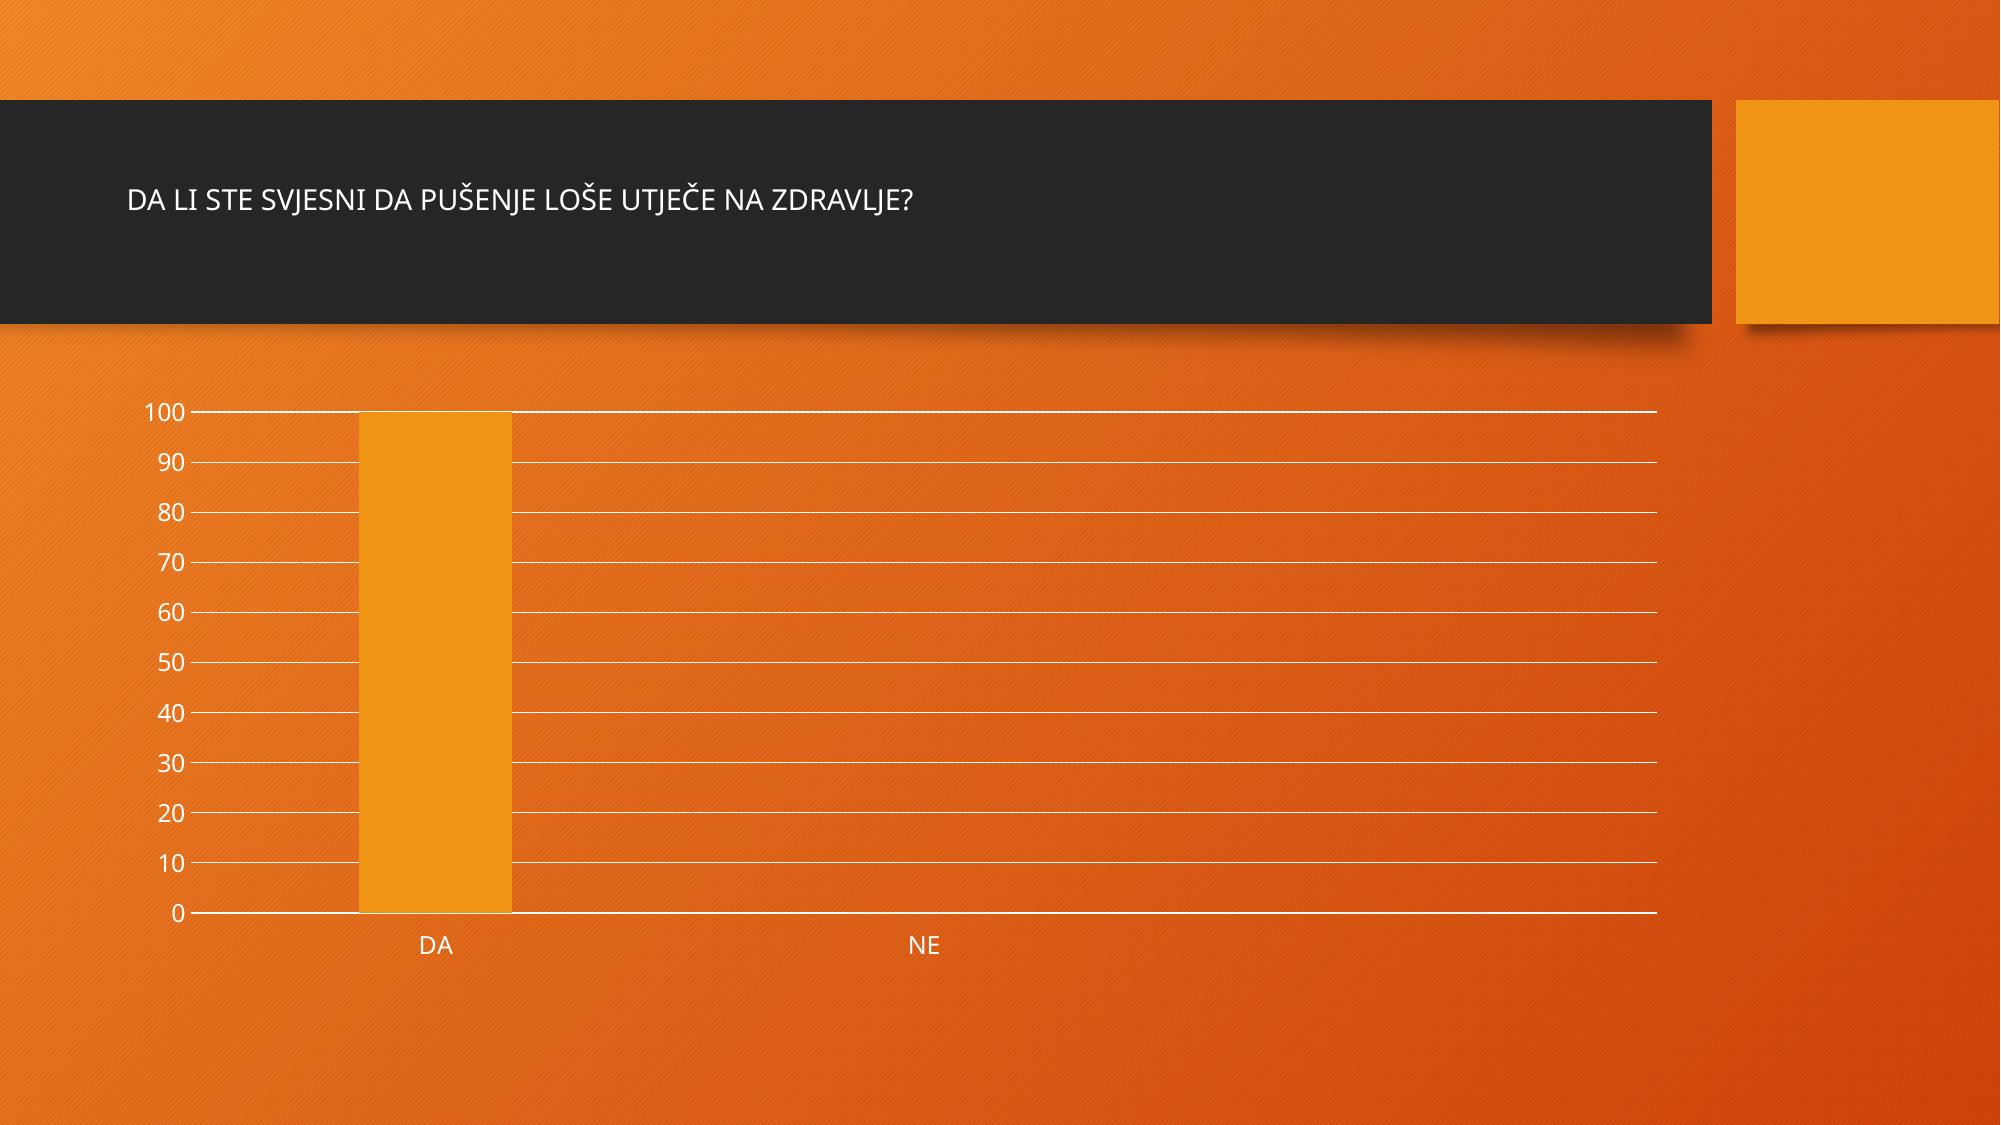

# DA LI STE SVJESNI DA PUŠENJE LOŠE UTJEČE NA ZDRAVLJE?
### Chart
| Category | Skup 1 |
|---|---|
| DA | 100.0 |
| NE | 0.0 |
| None | 0.0 |